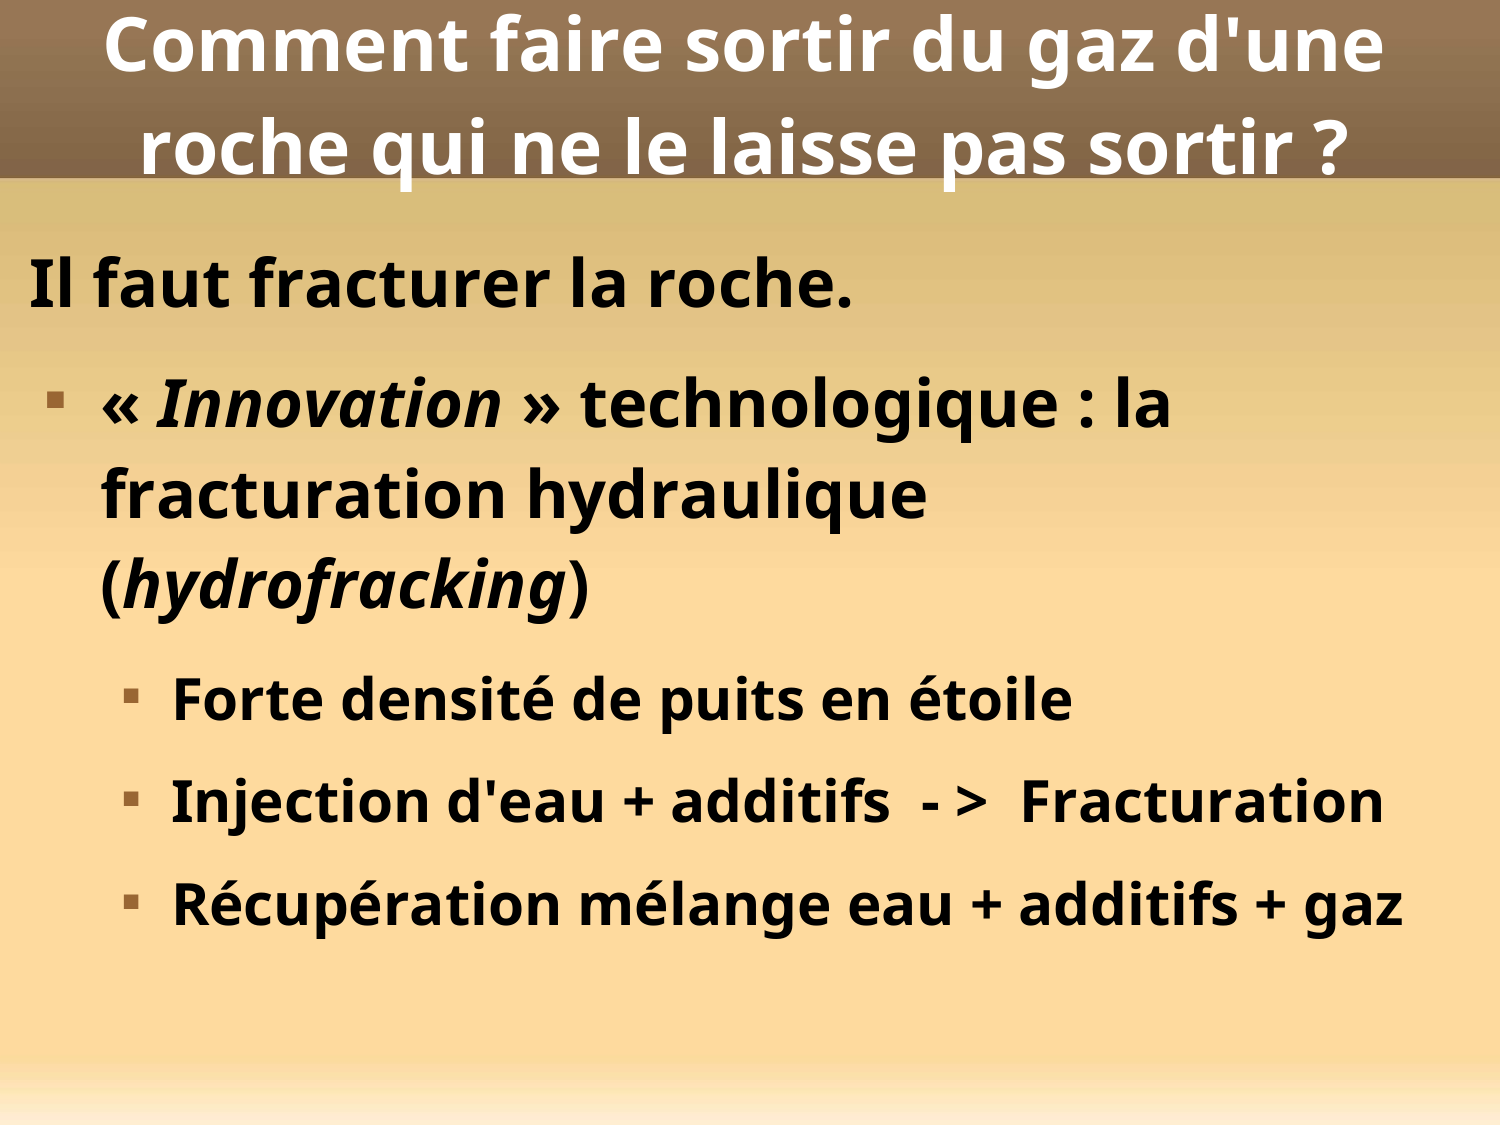

# Comment faire sortir du gaz d'une roche qui ne le laisse pas sortir ?
Il faut fracturer la roche.
« Innovation » technologique : la fracturation hydraulique (hydrofracking)
Forte densité de puits en étoile
Injection d'eau + additifs - > Fracturation
Récupération mélange eau + additifs + gaz